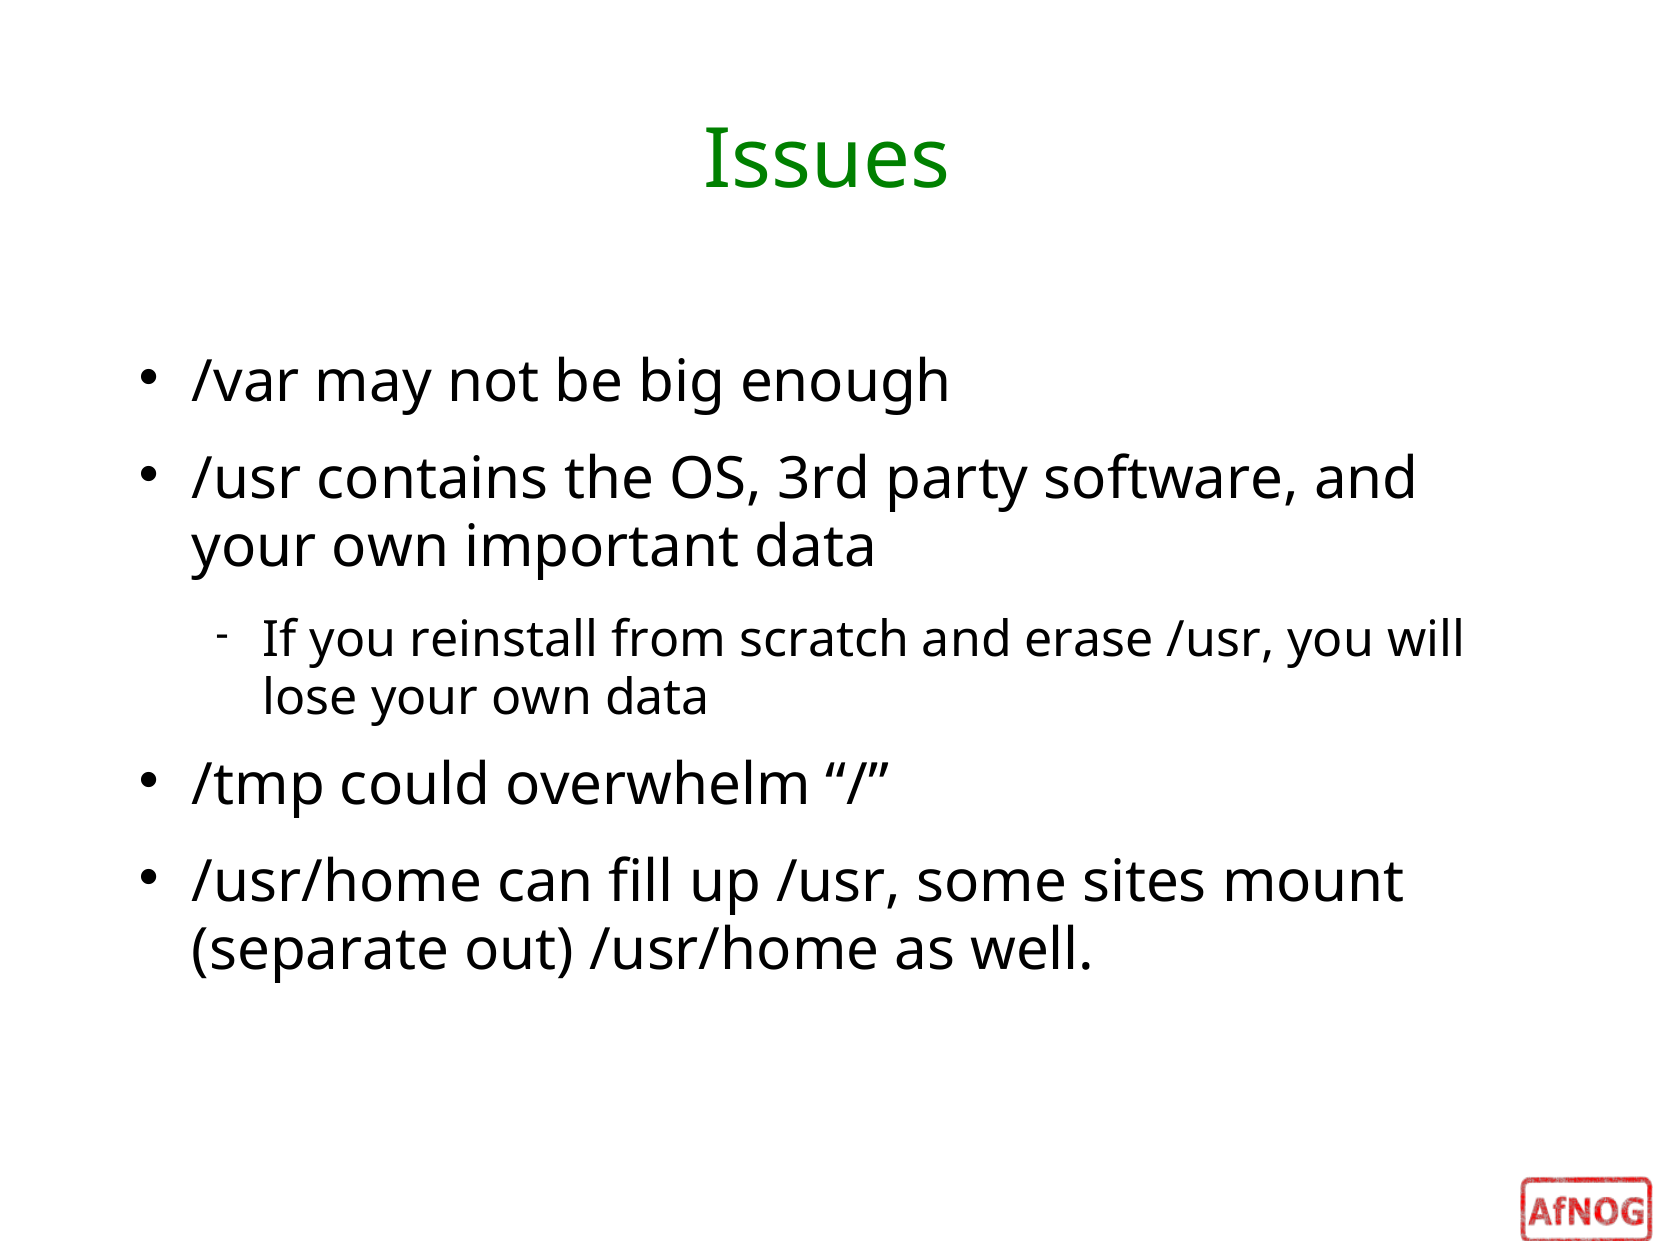

Issues
/var may not be big enough
/usr contains the OS, 3rd party software, and your own important data
If you reinstall from scratch and erase /usr, you will lose your own data
/tmp could overwhelm “/”
/usr/home can fill up /usr, some sites mount (separate out) /usr/home as well.